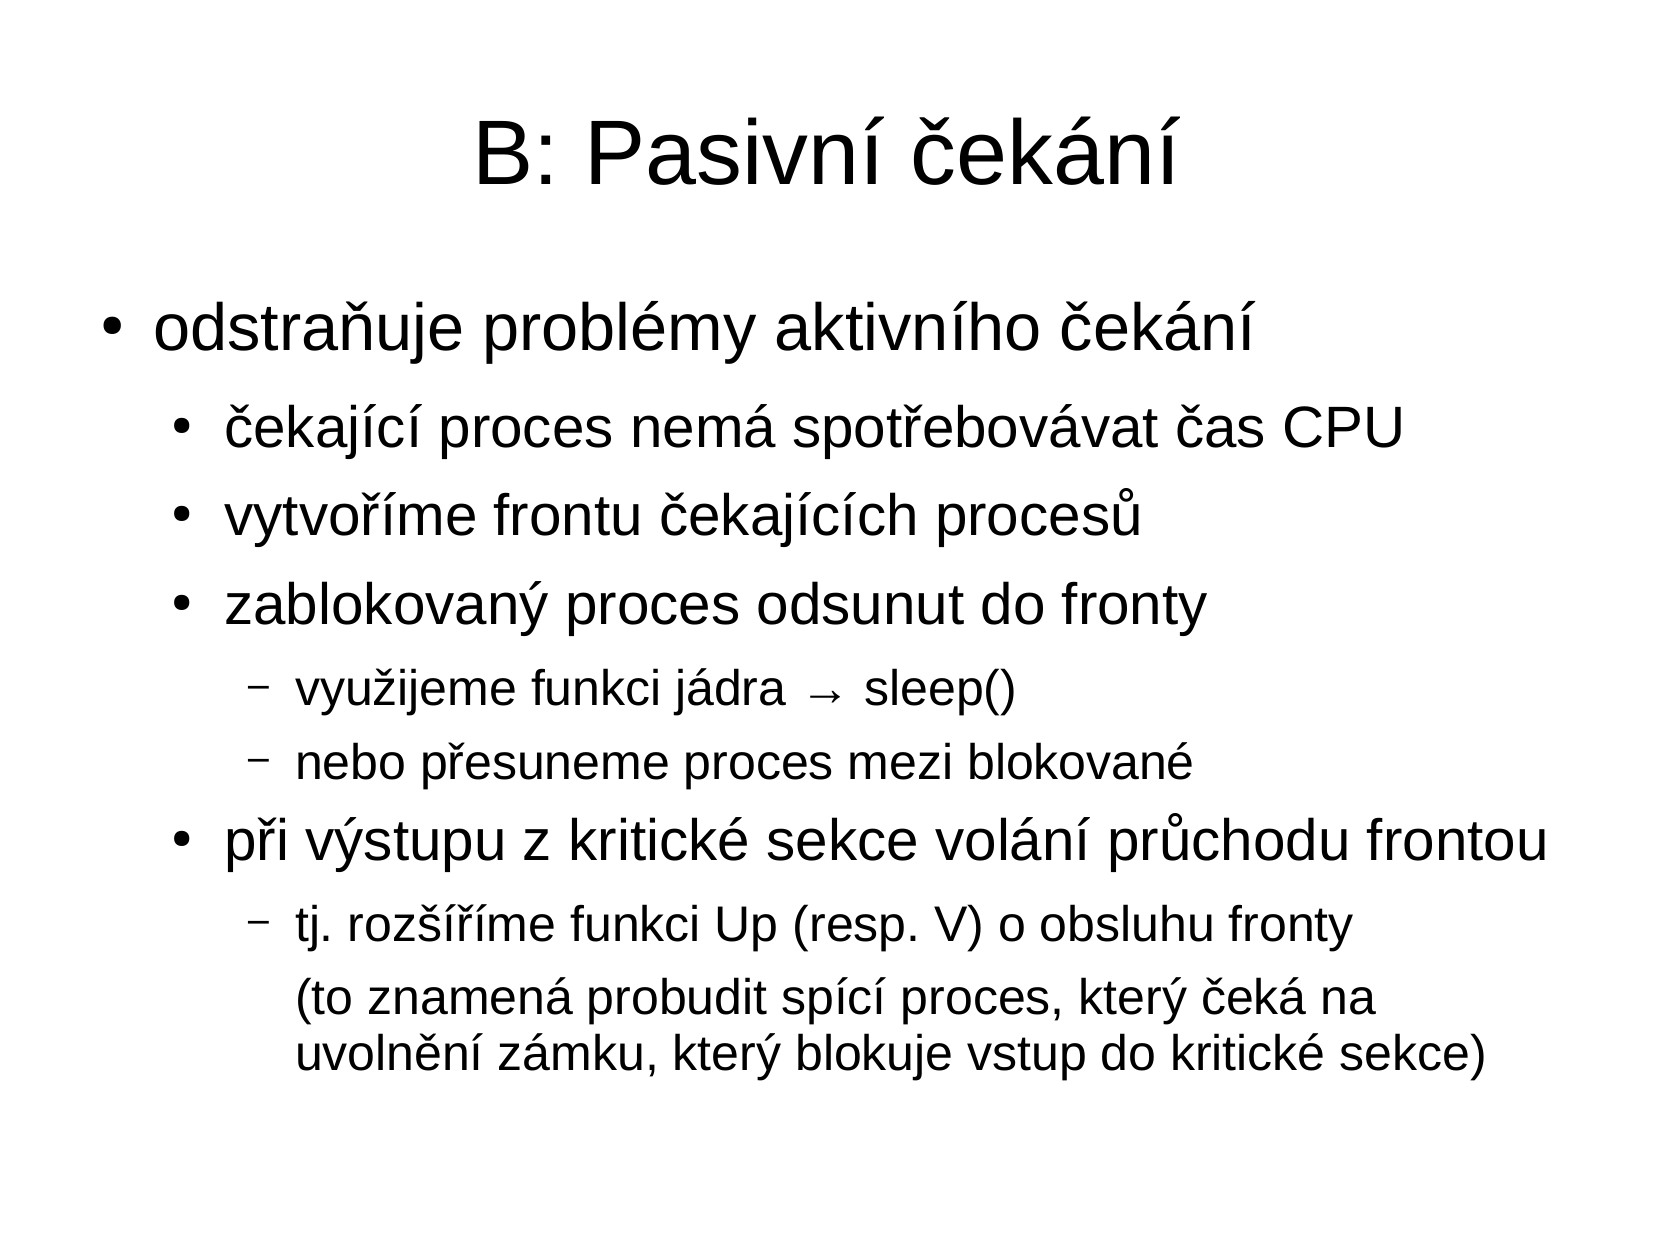

# B: Pasivní čekání
odstraňuje problémy aktivního čekání
čekající proces nemá spotřebovávat čas CPU
vytvoříme frontu čekajících procesů
zablokovaný proces odsunut do fronty
využijeme funkci jádra → sleep()
nebo přesuneme proces mezi blokované
při výstupu z kritické sekce volání průchodu frontou
tj. rozšíříme funkci Up (resp. V) o obsluhu fronty
(to znamená probudit spící proces, který čeká na uvolnění zámku, který blokuje vstup do kritické sekce)